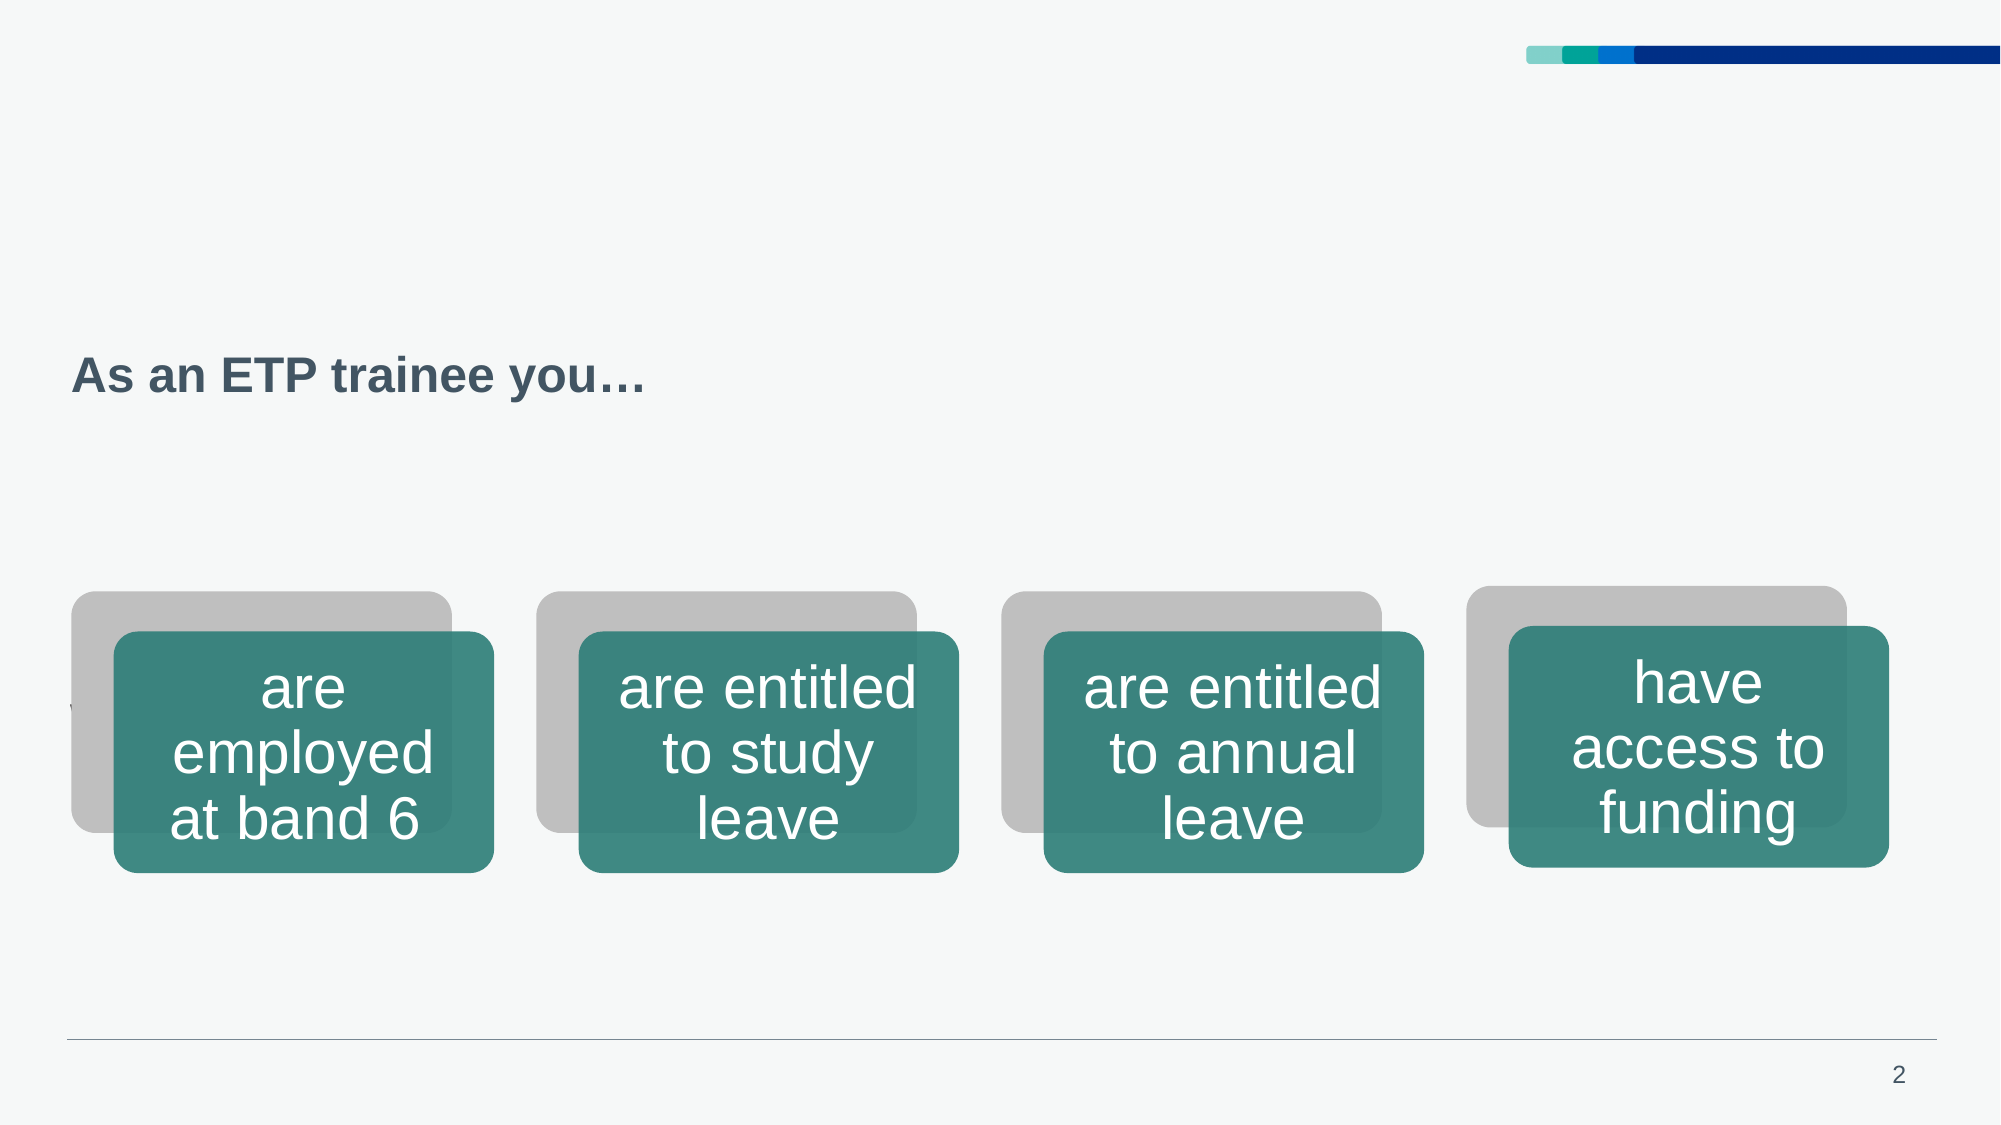

# As an ETP trainee you…
Welcome
have access to funding
are employed at band 6
are entitled to study leave
are entitled to annual leave